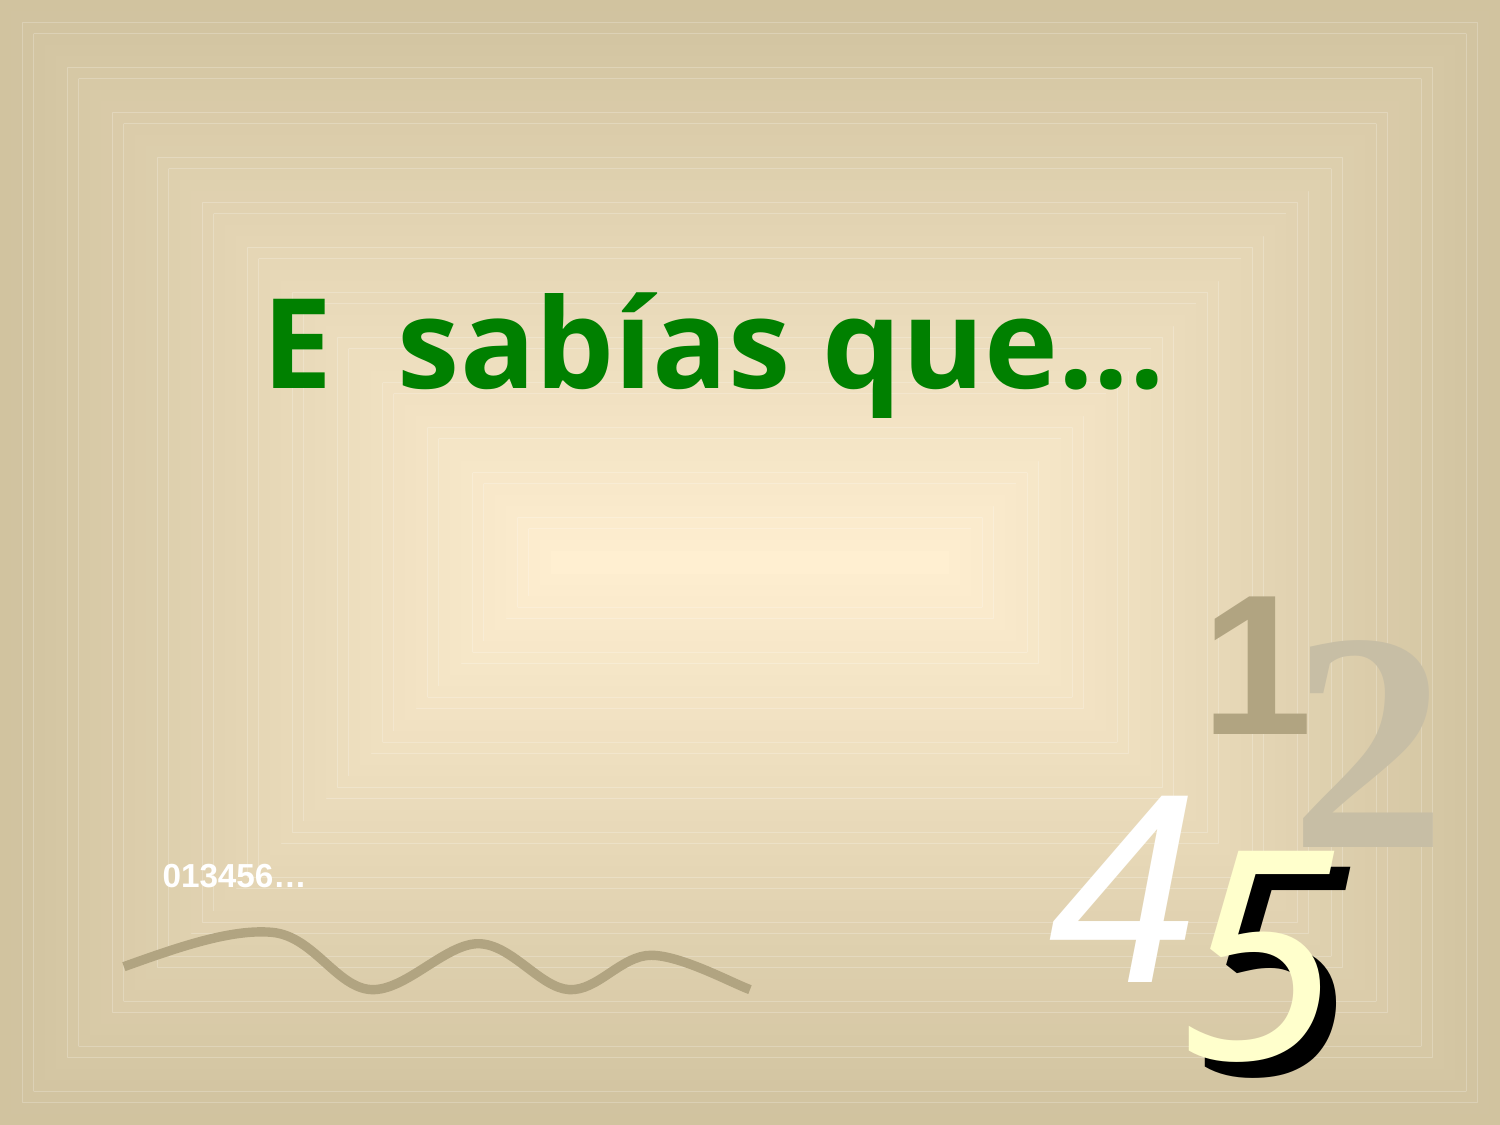

E sabías que...
1
2
4
5
013456…